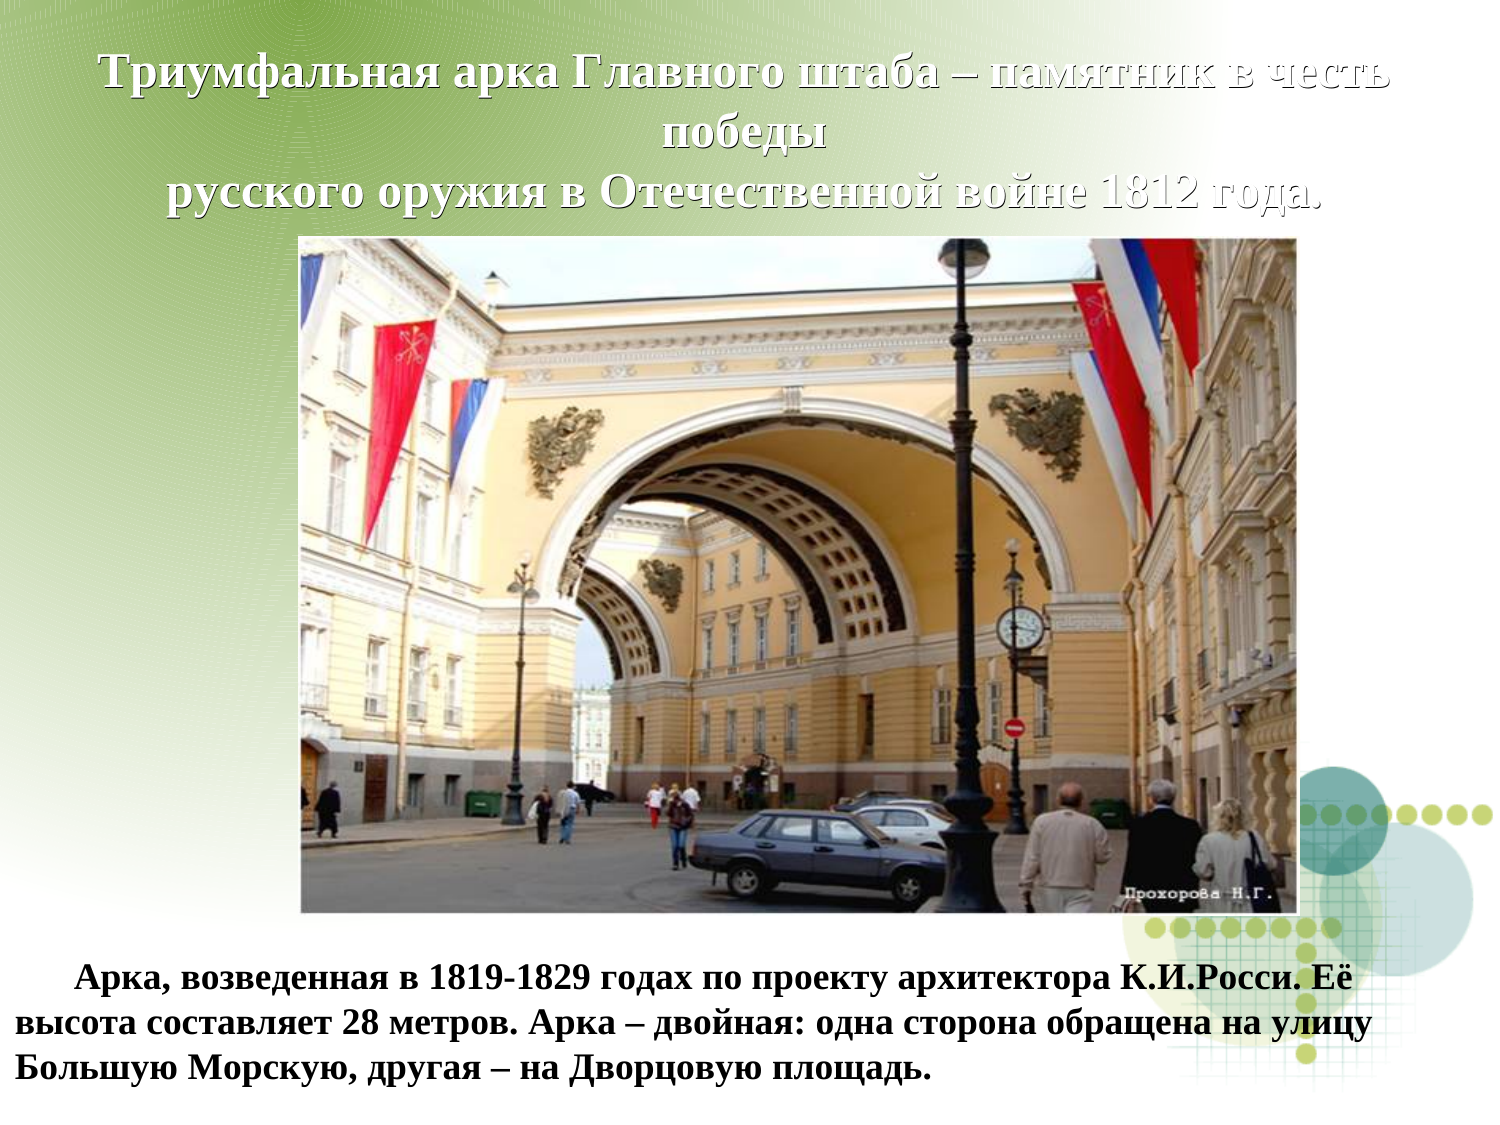

# Триумфальная арка Главного штаба – памятник в честь победы русского оружия в Отечественной войне 1812 года.
Арка, возведенная в 1819-1829 годах по проекту архитектора К.И.Росси. Её высота составляет 28 метров. Арка – двойная: одна сторона обращена на улицу Большую Морскую, другая – на Дворцовую площадь.